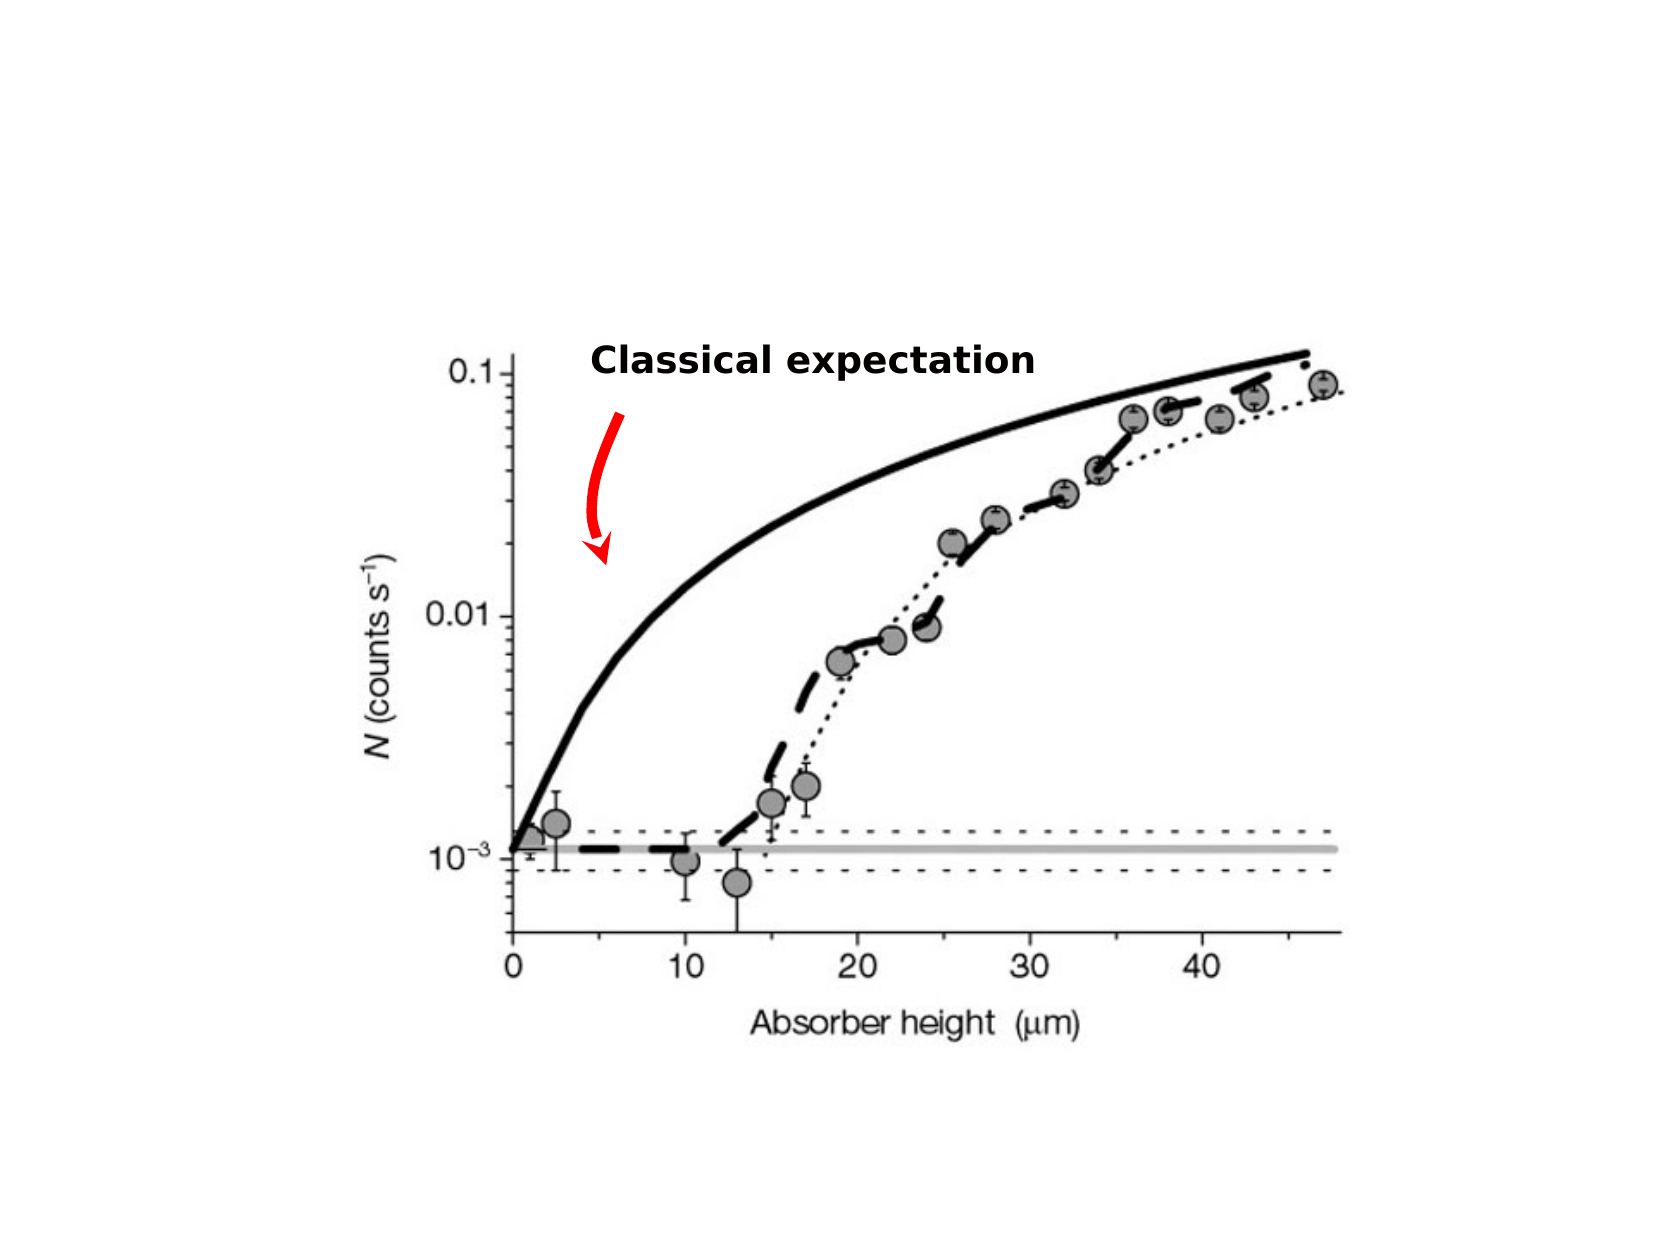

Energy levels are observed at expected
absorber heights.
Classical expectation
Classical expectation